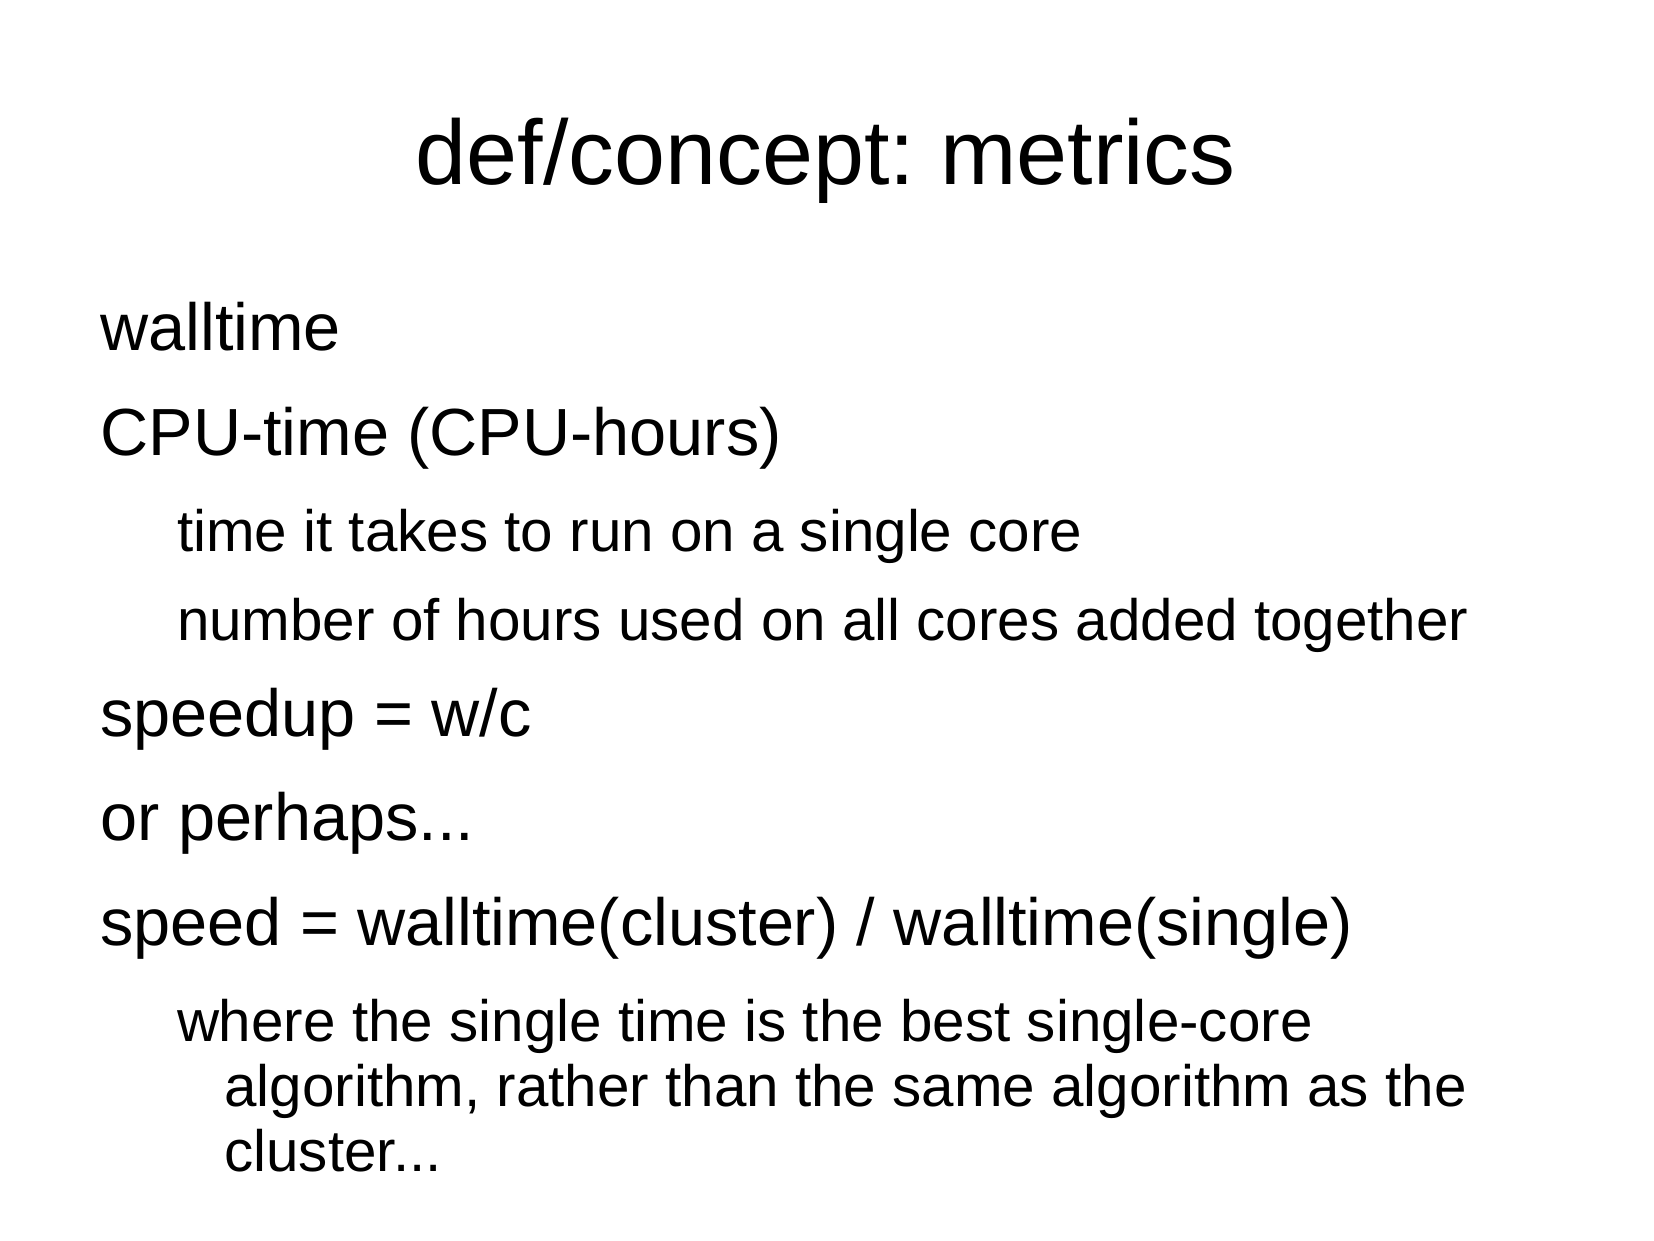

# def/concept: metrics
walltime
CPU-time (CPU-hours)
time it takes to run on a single core
number of hours used on all cores added together
speedup = w/c
or perhaps...
speed = walltime(cluster) / walltime(single)
where the single time is the best single-core algorithm, rather than the same algorithm as the cluster...